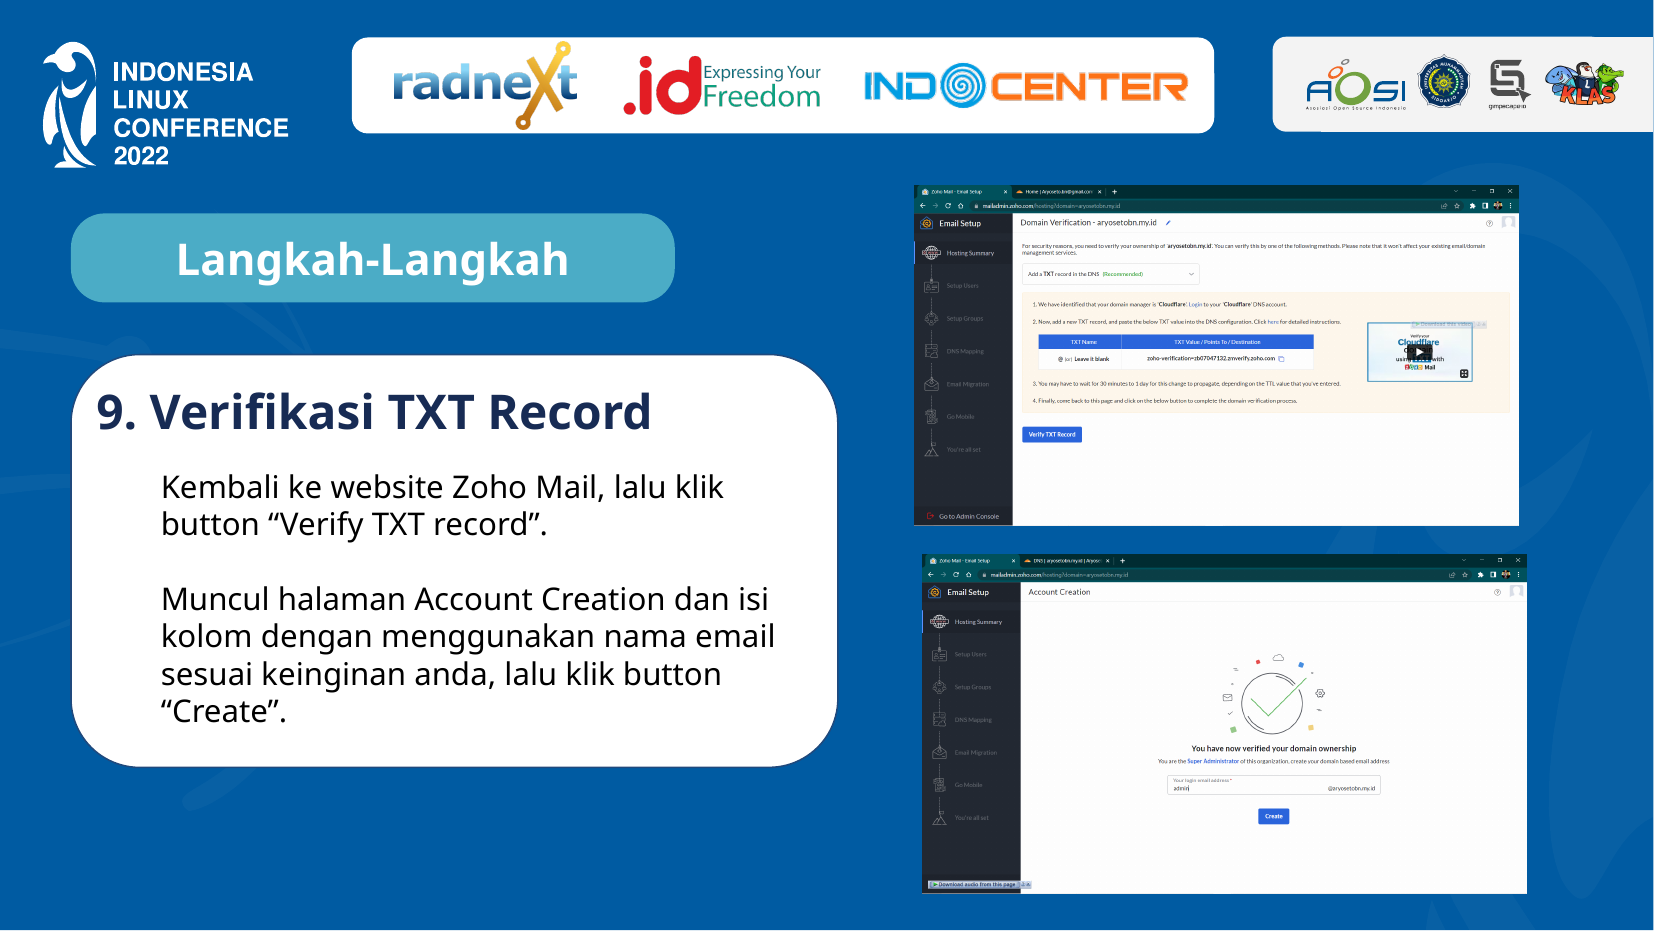

Langkah-Langkah
9. Verifikasi TXT Record
Kembali ke website Zoho Mail, lalu klik button “Verify TXT record”.
Muncul halaman Account Creation dan isi kolom dengan menggunakan nama email sesuai keinginan anda, lalu klik button “Create”.